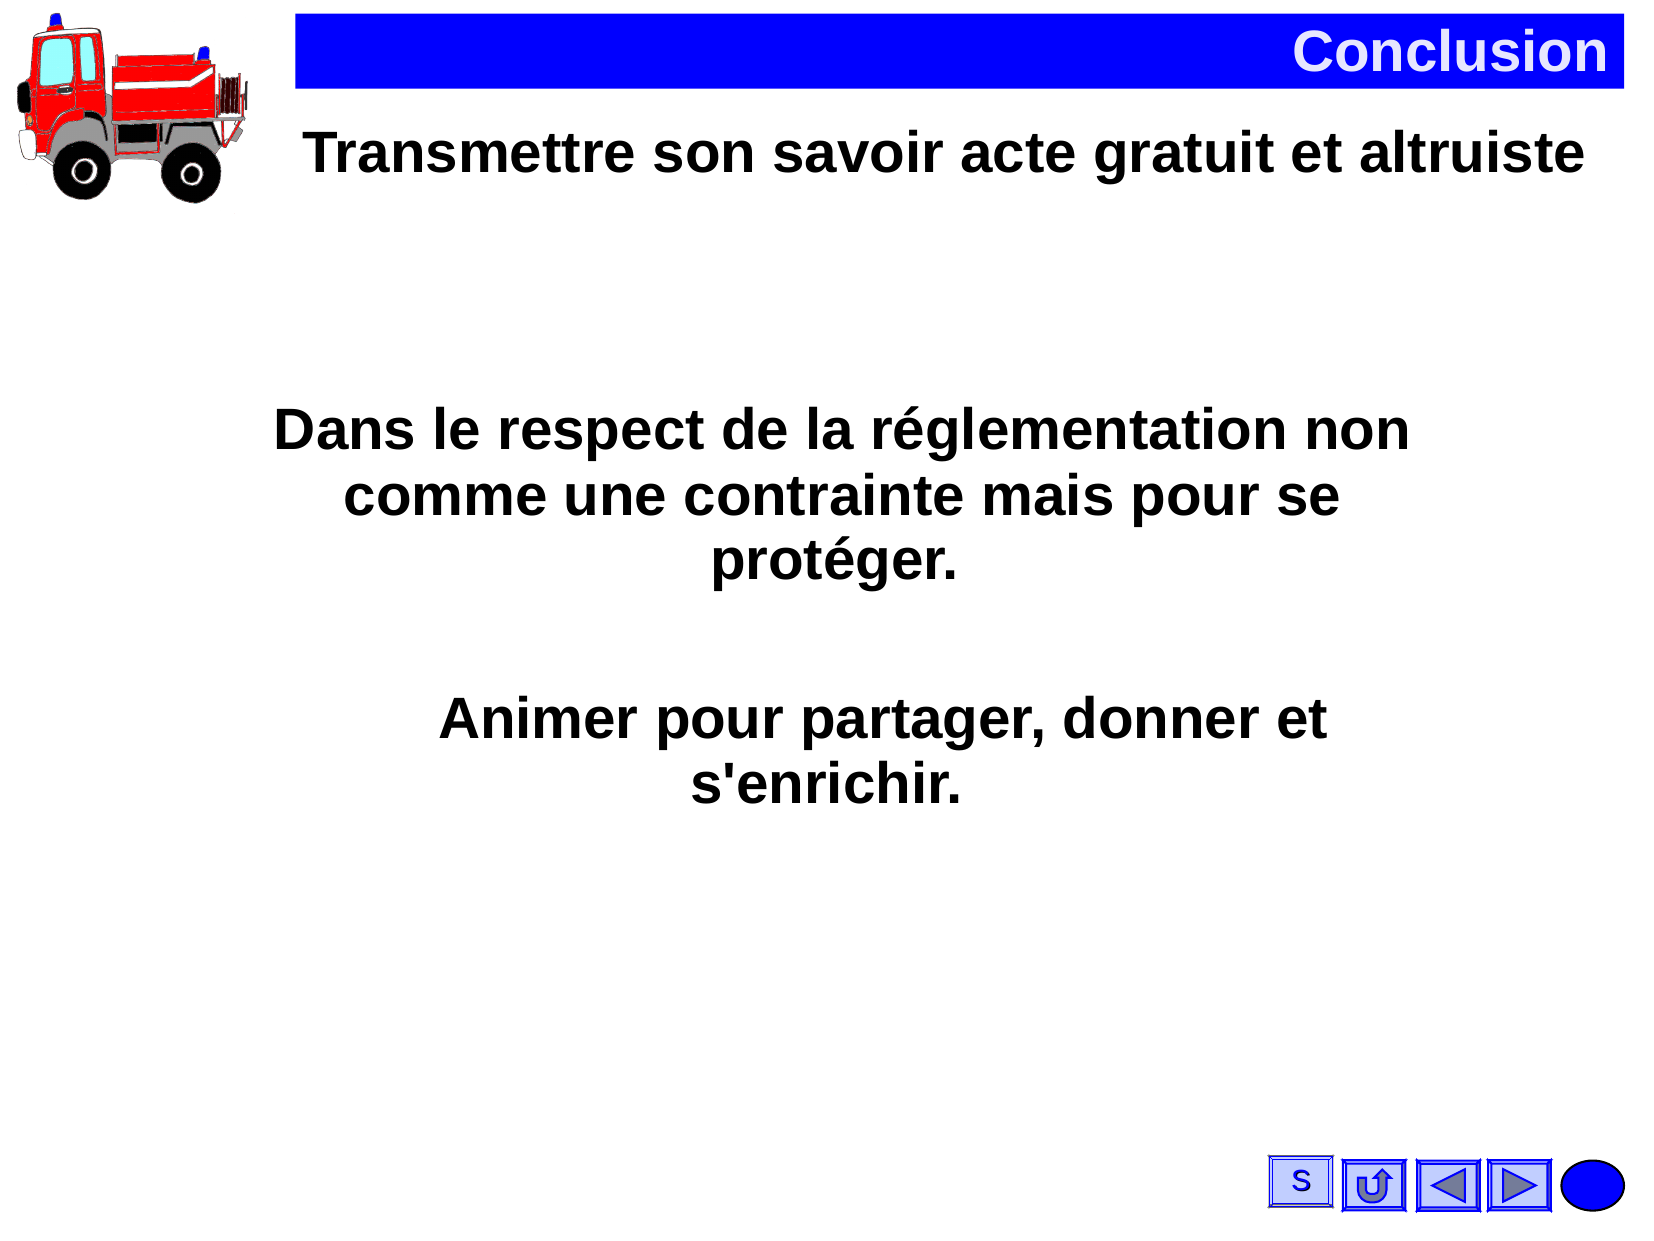

Conclusion
Transmettre son savoir acte gratuit et altruiste
# Dans le respect de la réglementation non comme une contrainte mais pour se protéger.
 Animer pour partager, donner et s'enrichir.